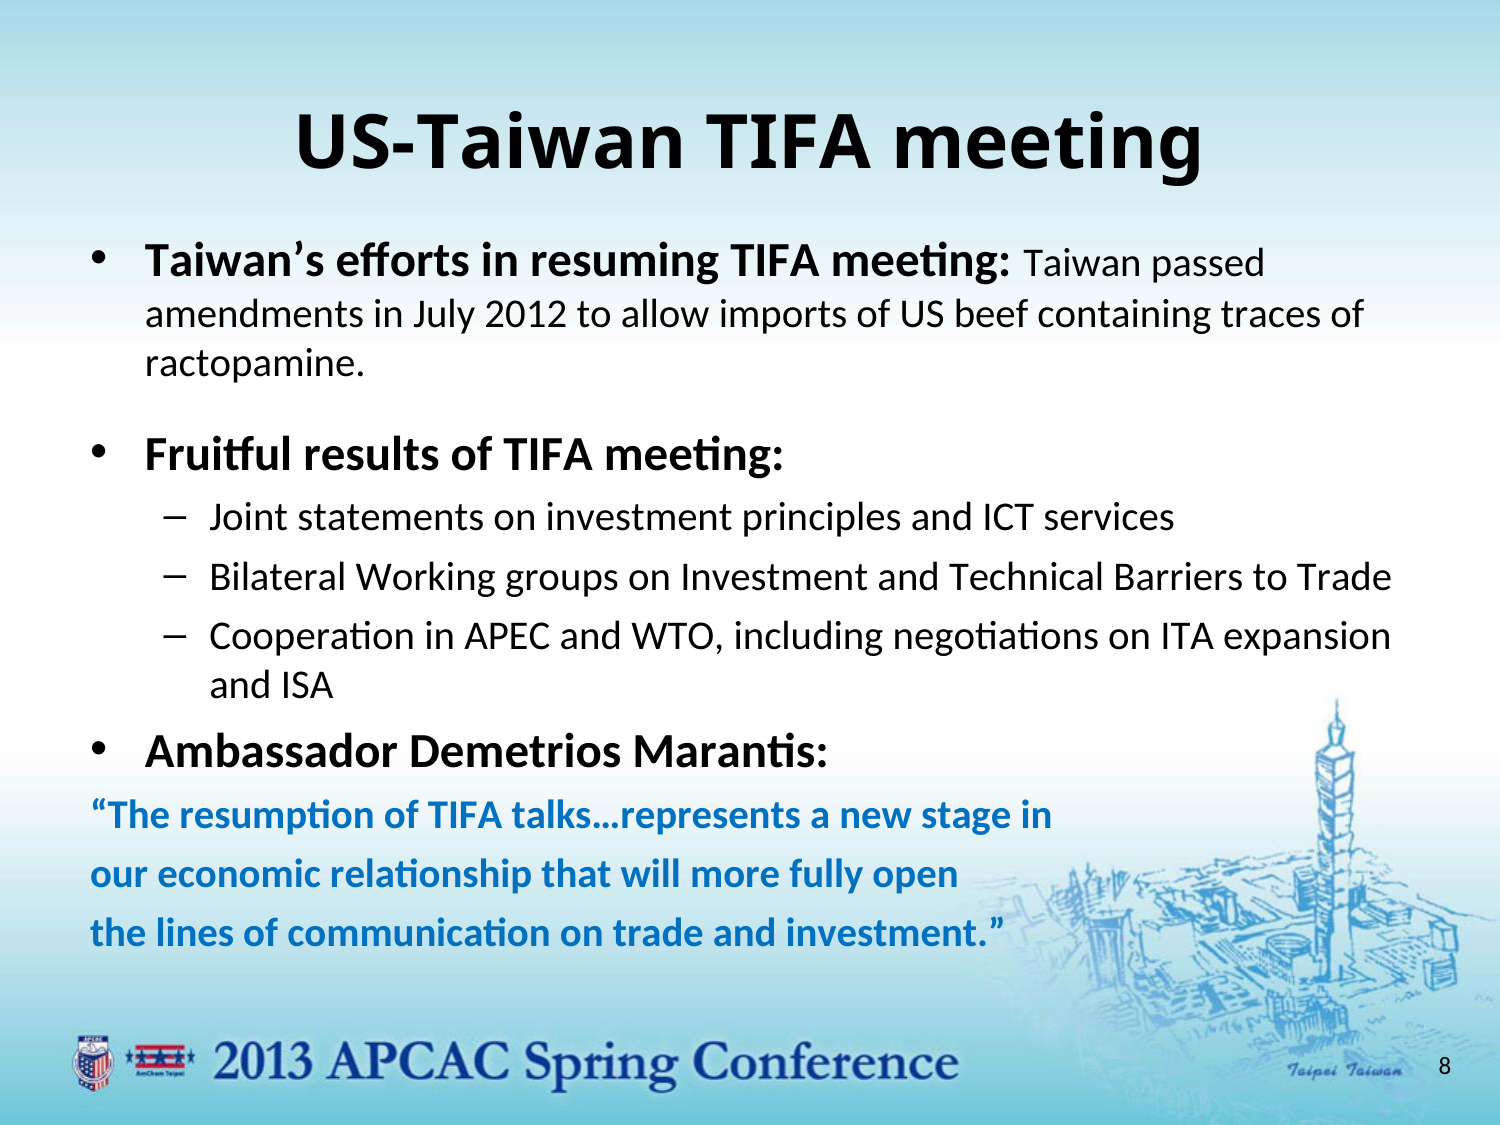

# US-Taiwan TIFA meeting
Taiwan’s efforts in resuming TIFA meeting: Taiwan passed amendments in July 2012 to allow imports of US beef containing traces of ractopamine.
Fruitful results of TIFA meeting:
Joint statements on investment principles and ICT services
Bilateral Working groups on Investment and Technical Barriers to Trade
Cooperation in APEC and WTO, including negotiations on ITA expansion and ISA
Ambassador Demetrios Marantis:
“The resumption of TIFA talks…represents a new stage in
our economic relationship that will more fully open
the lines of communication on trade and investment.”